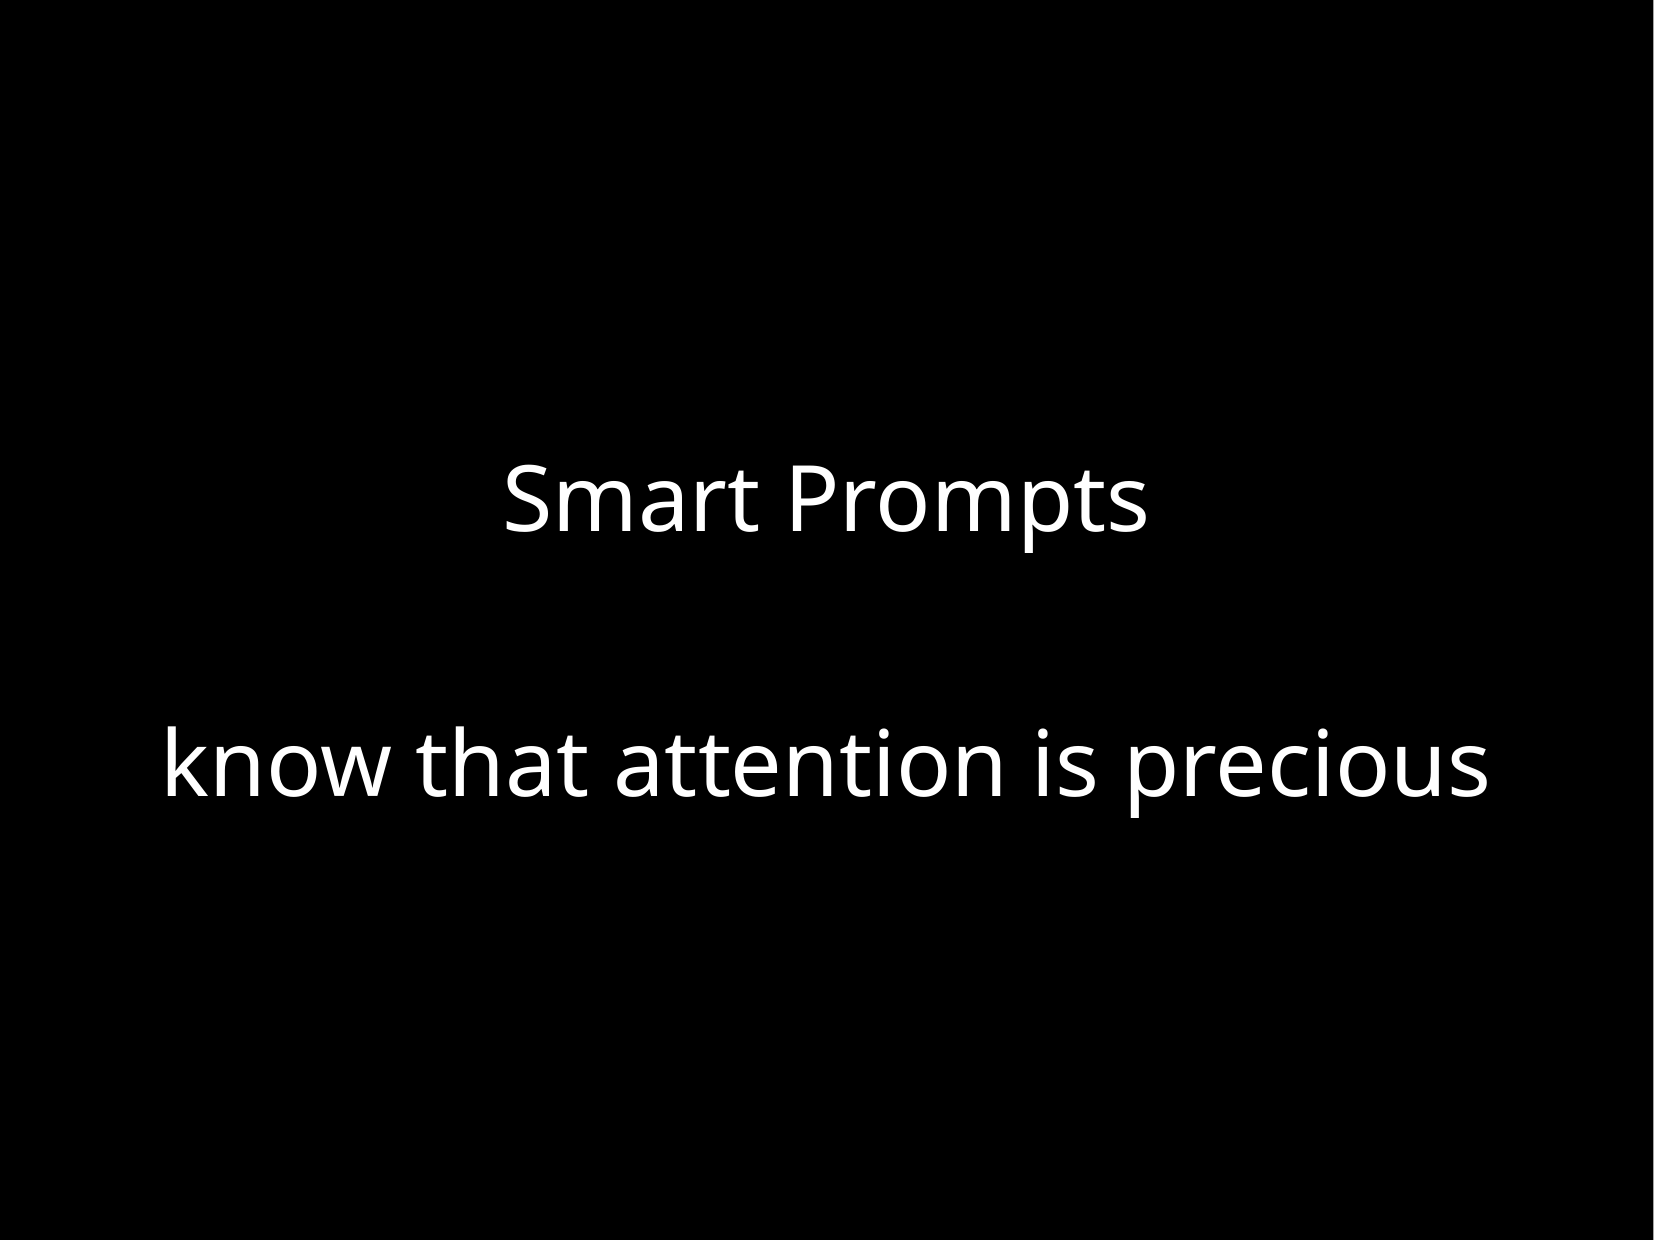

# Smart Prompts
know that attention is precious